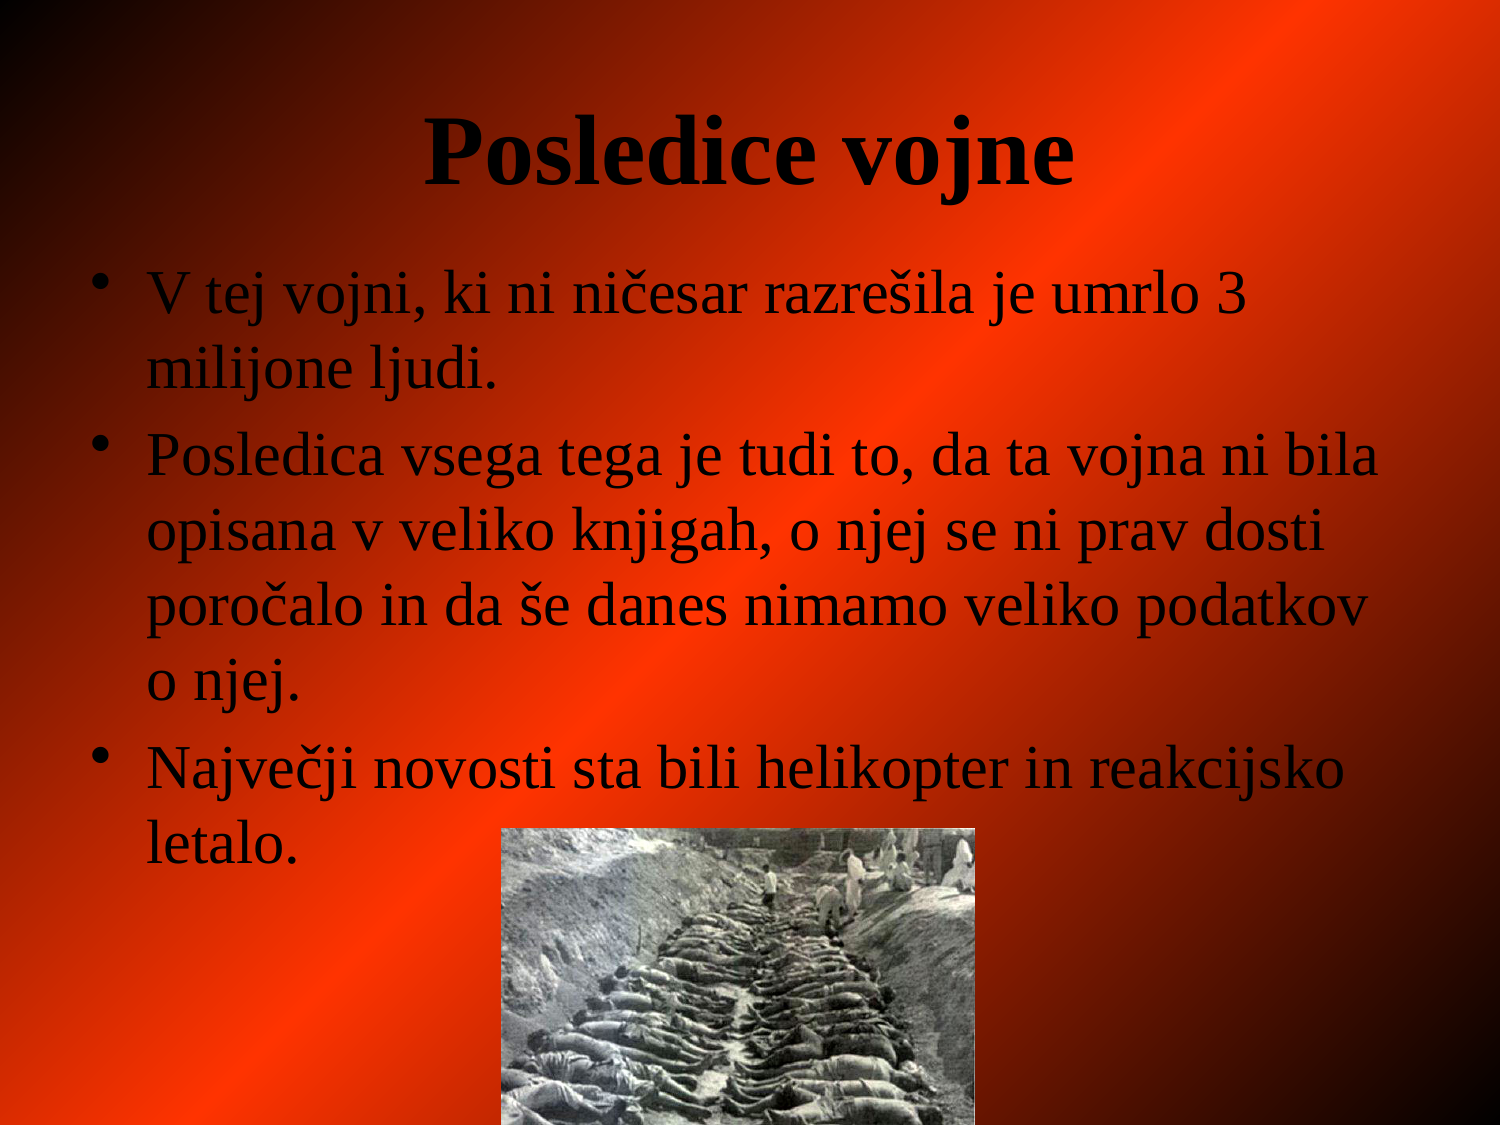

# Posledice vojne
V tej vojni, ki ni ničesar razrešila je umrlo 3 milijone ljudi.
Posledica vsega tega je tudi to, da ta vojna ni bila opisana v veliko knjigah, o njej se ni prav dosti poročalo in da še danes nimamo veliko podatkov o njej.
Največji novosti sta bili helikopter in reakcijsko letalo.